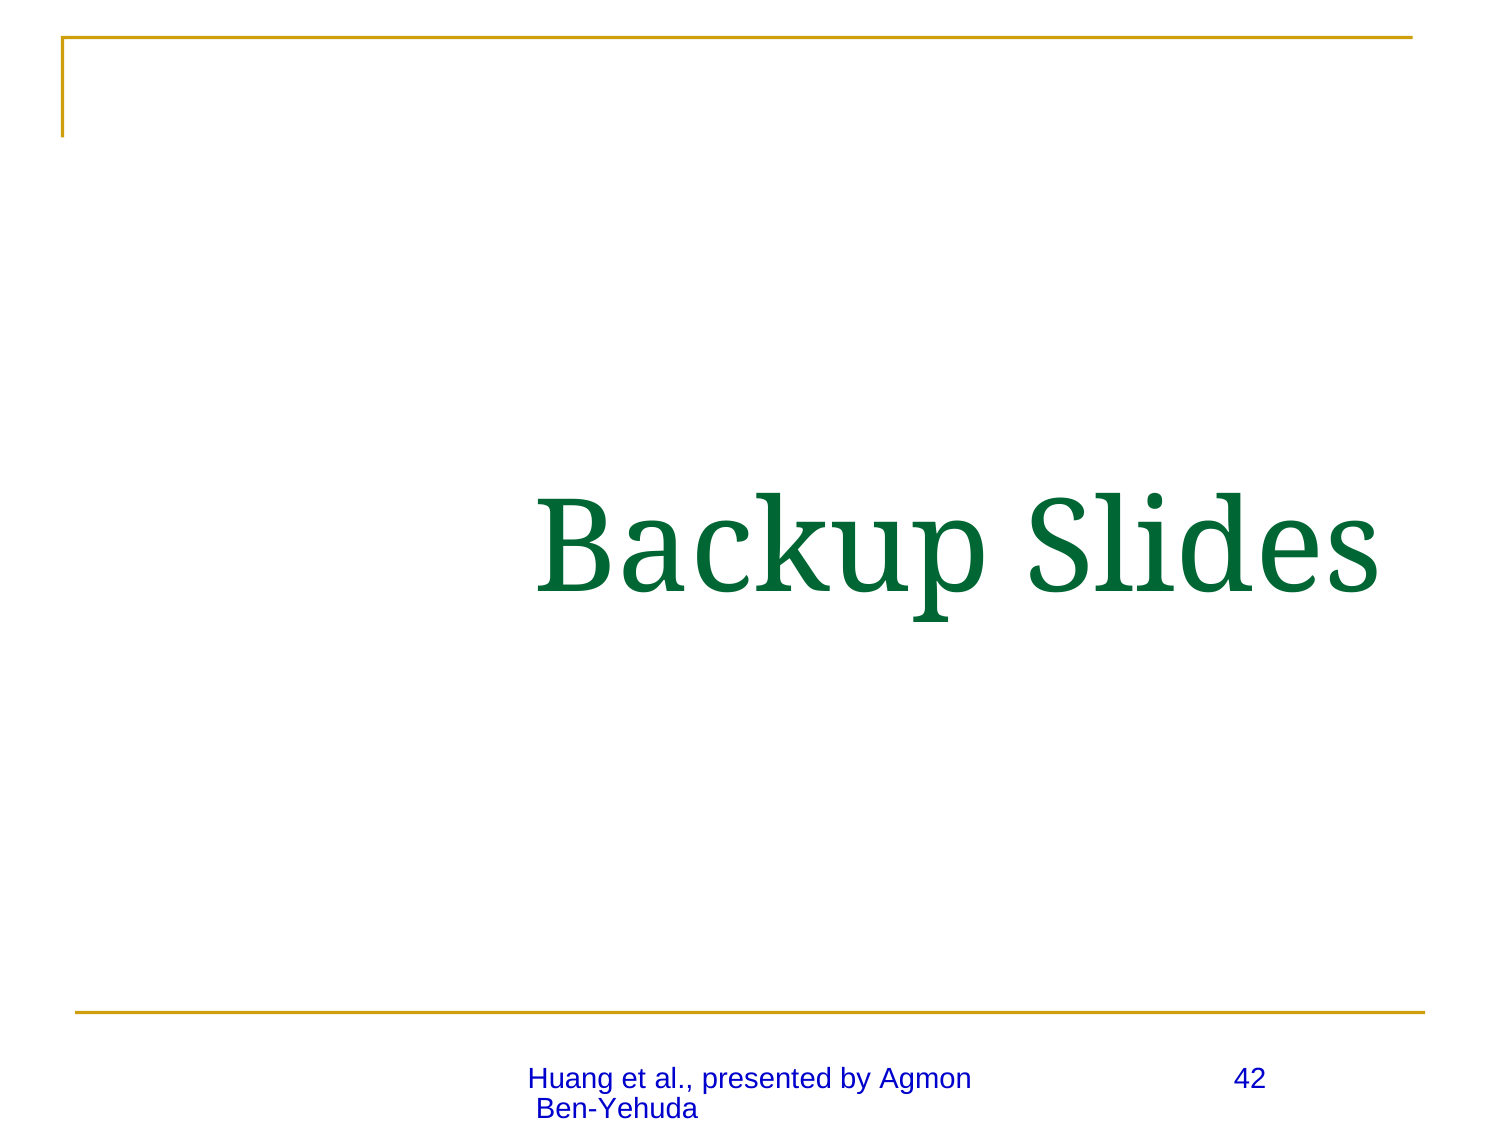

# Backup Slides
Huang et al., presented by Agmon Ben-Yehuda
42